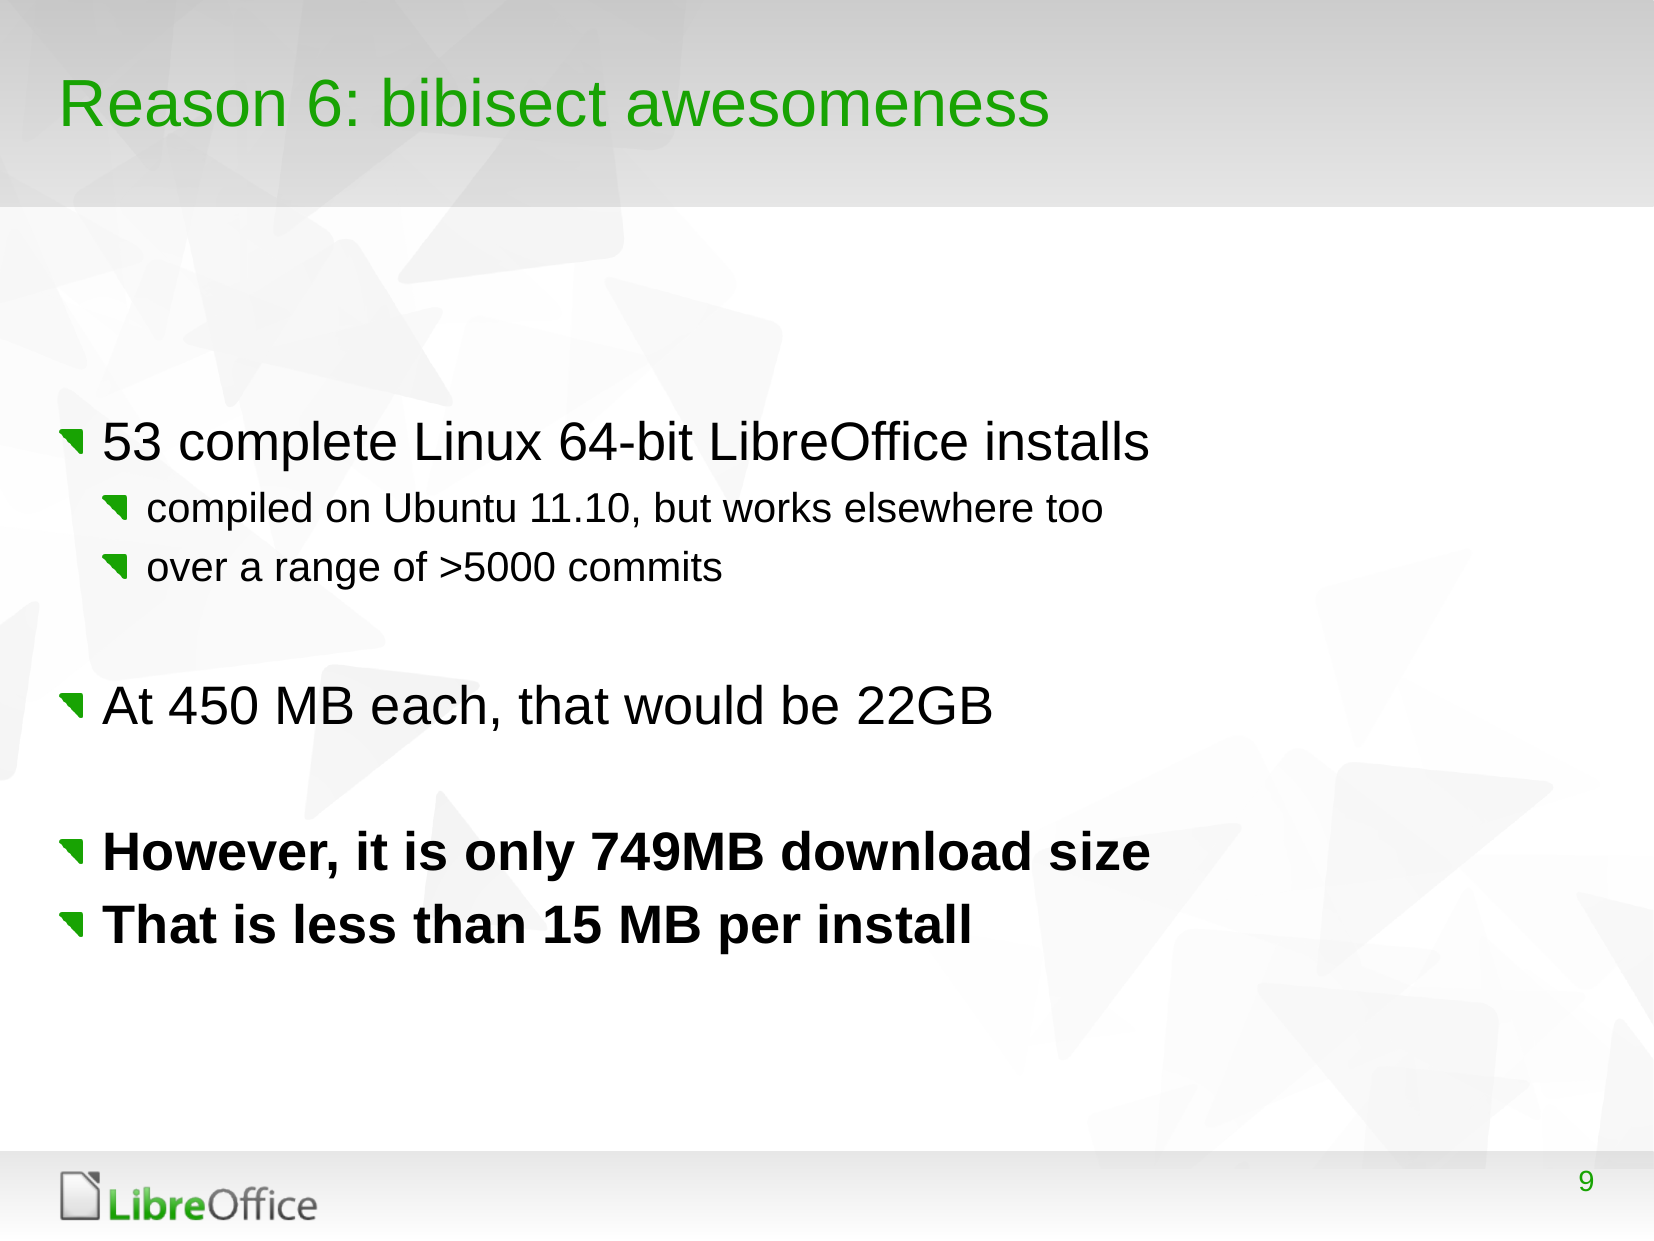

# Reason 6: bibisect awesomeness
53 complete Linux 64-bit LibreOffice installs
compiled on Ubuntu 11.10, but works elsewhere too
over a range of >5000 commits
At 450 MB each, that would be 22GB
However, it is only 749MB download size
That is less than 15 MB per install
9